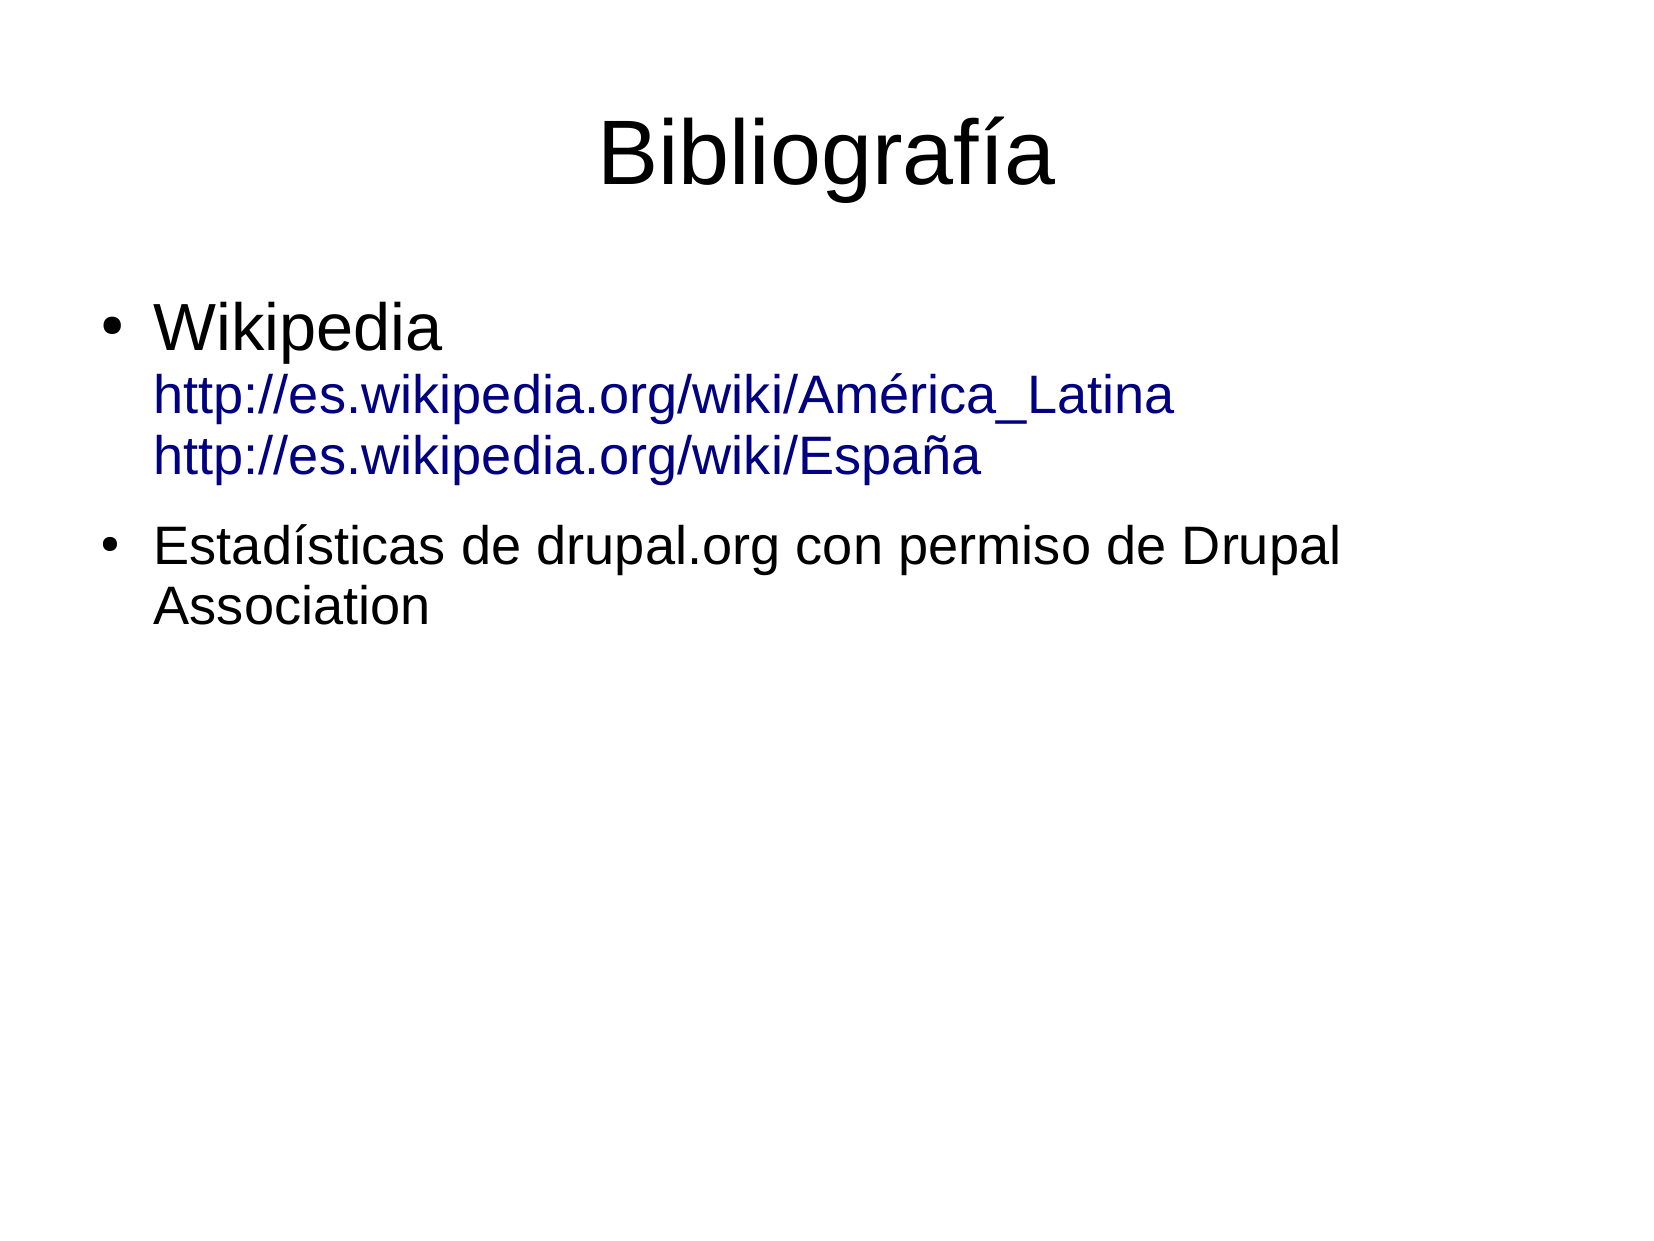

# Bibliografía
Wikipedia
http://es.wikipedia.org/wiki/América_Latina
http://es.wikipedia.org/wiki/España
Estadísticas de drupal.org con permiso de Drupal Association